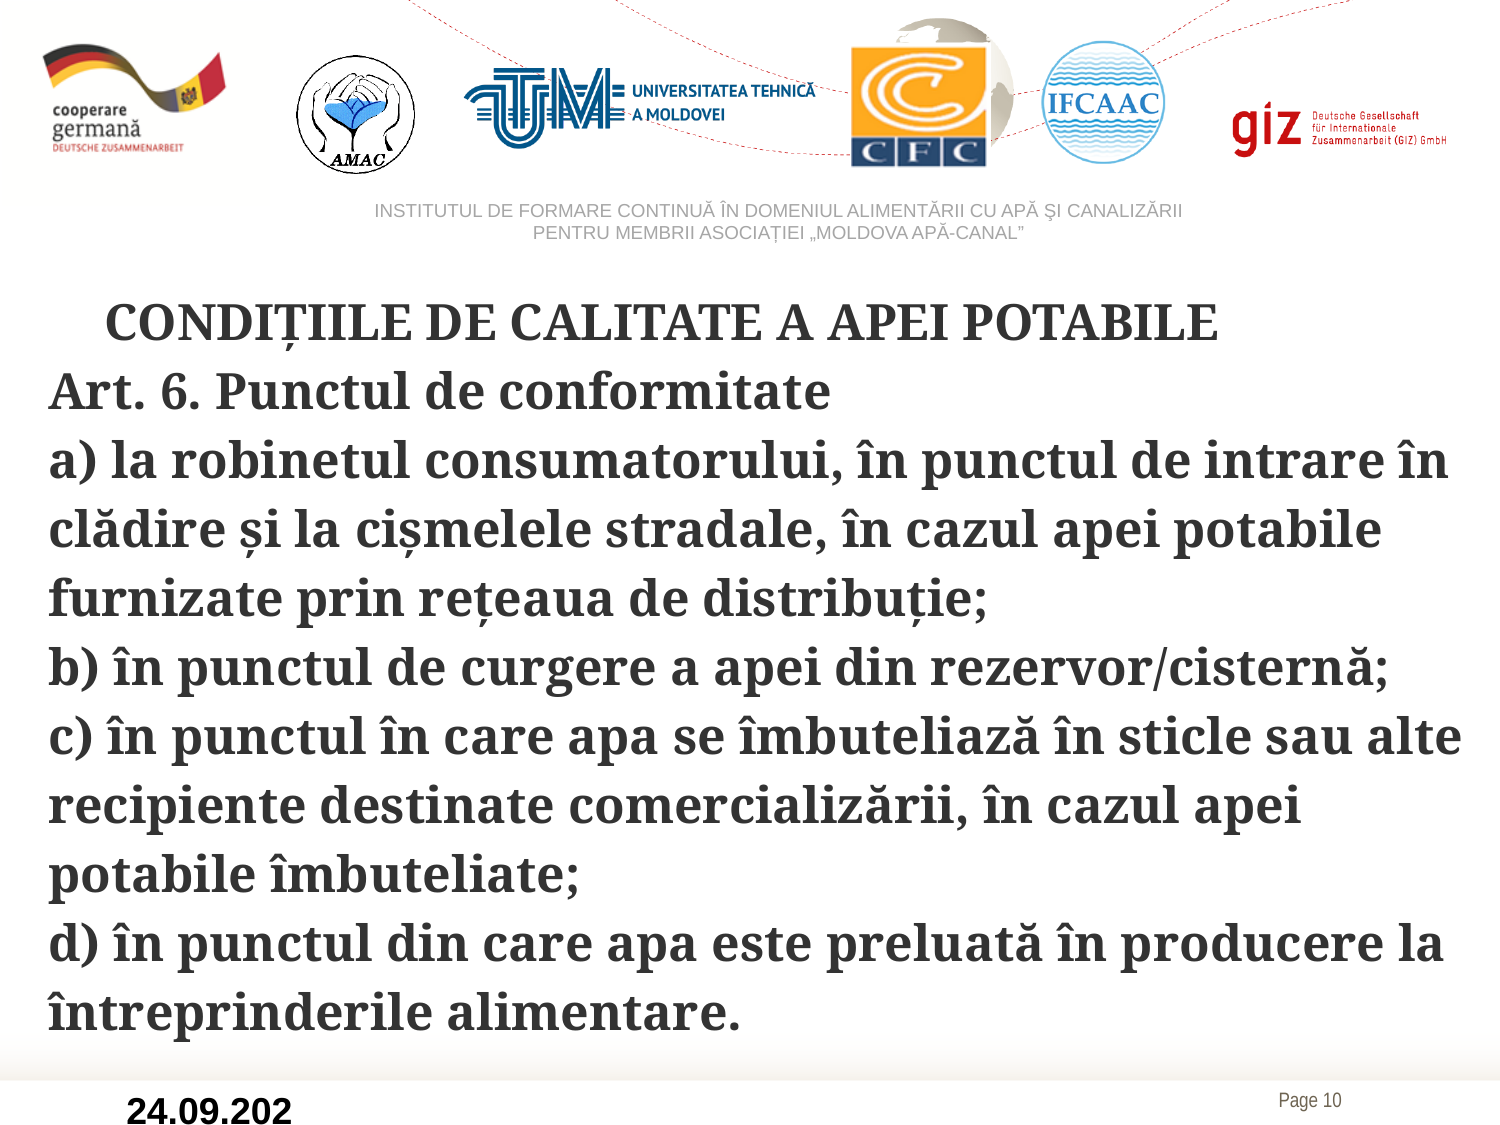

INSTITUTUL DE FORMARE CONTINUĂ ÎN DOMENIUL ALIMENTĂRII CU APĂ ŞI CANALIZĂRII
PENTRU MEMBRII ASOCIAȚIEI „MOLDOVA APĂ-CANAL”
# CONDIȚIILE DE CALITATE A APEI POTABILE Art. 6. Punctul de conformitate a) la robinetul consumatorului, în punctul de intrare în clădire și la cișmelele stradale, în cazul apei potabile furnizate prin rețeaua de distribuție; b) în punctul de curgere a apei din rezervor/cisternă; c) în punctul în care apa se îmbuteliază în sticle sau alte recipiente destinate comercializării, în cazul apei potabile îmbuteliate; d) în punctul din care apa este preluată în producere la întreprinderile alimentare.